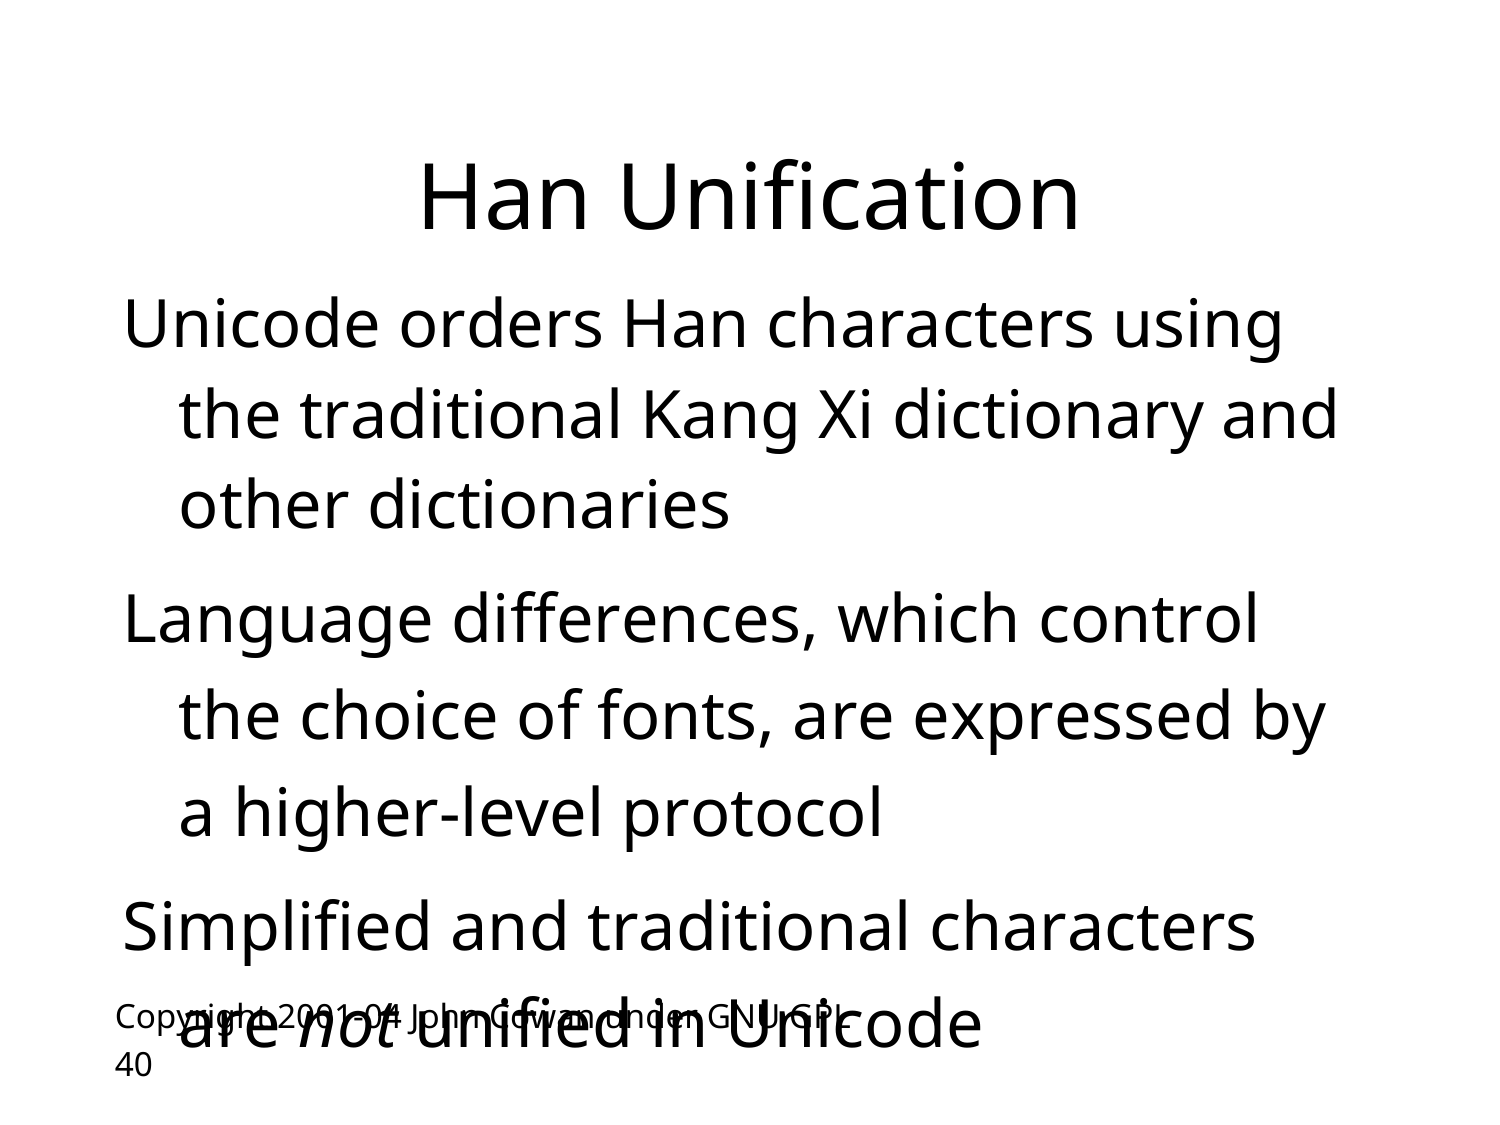

# Han Unification
Unicode orders Han characters using the traditional Kang Xi dictionary and other dictionaries
Language differences, which control the choice of fonts, are expressed by a higher-level protocol
Simplified and traditional characters are not unified in Unicode